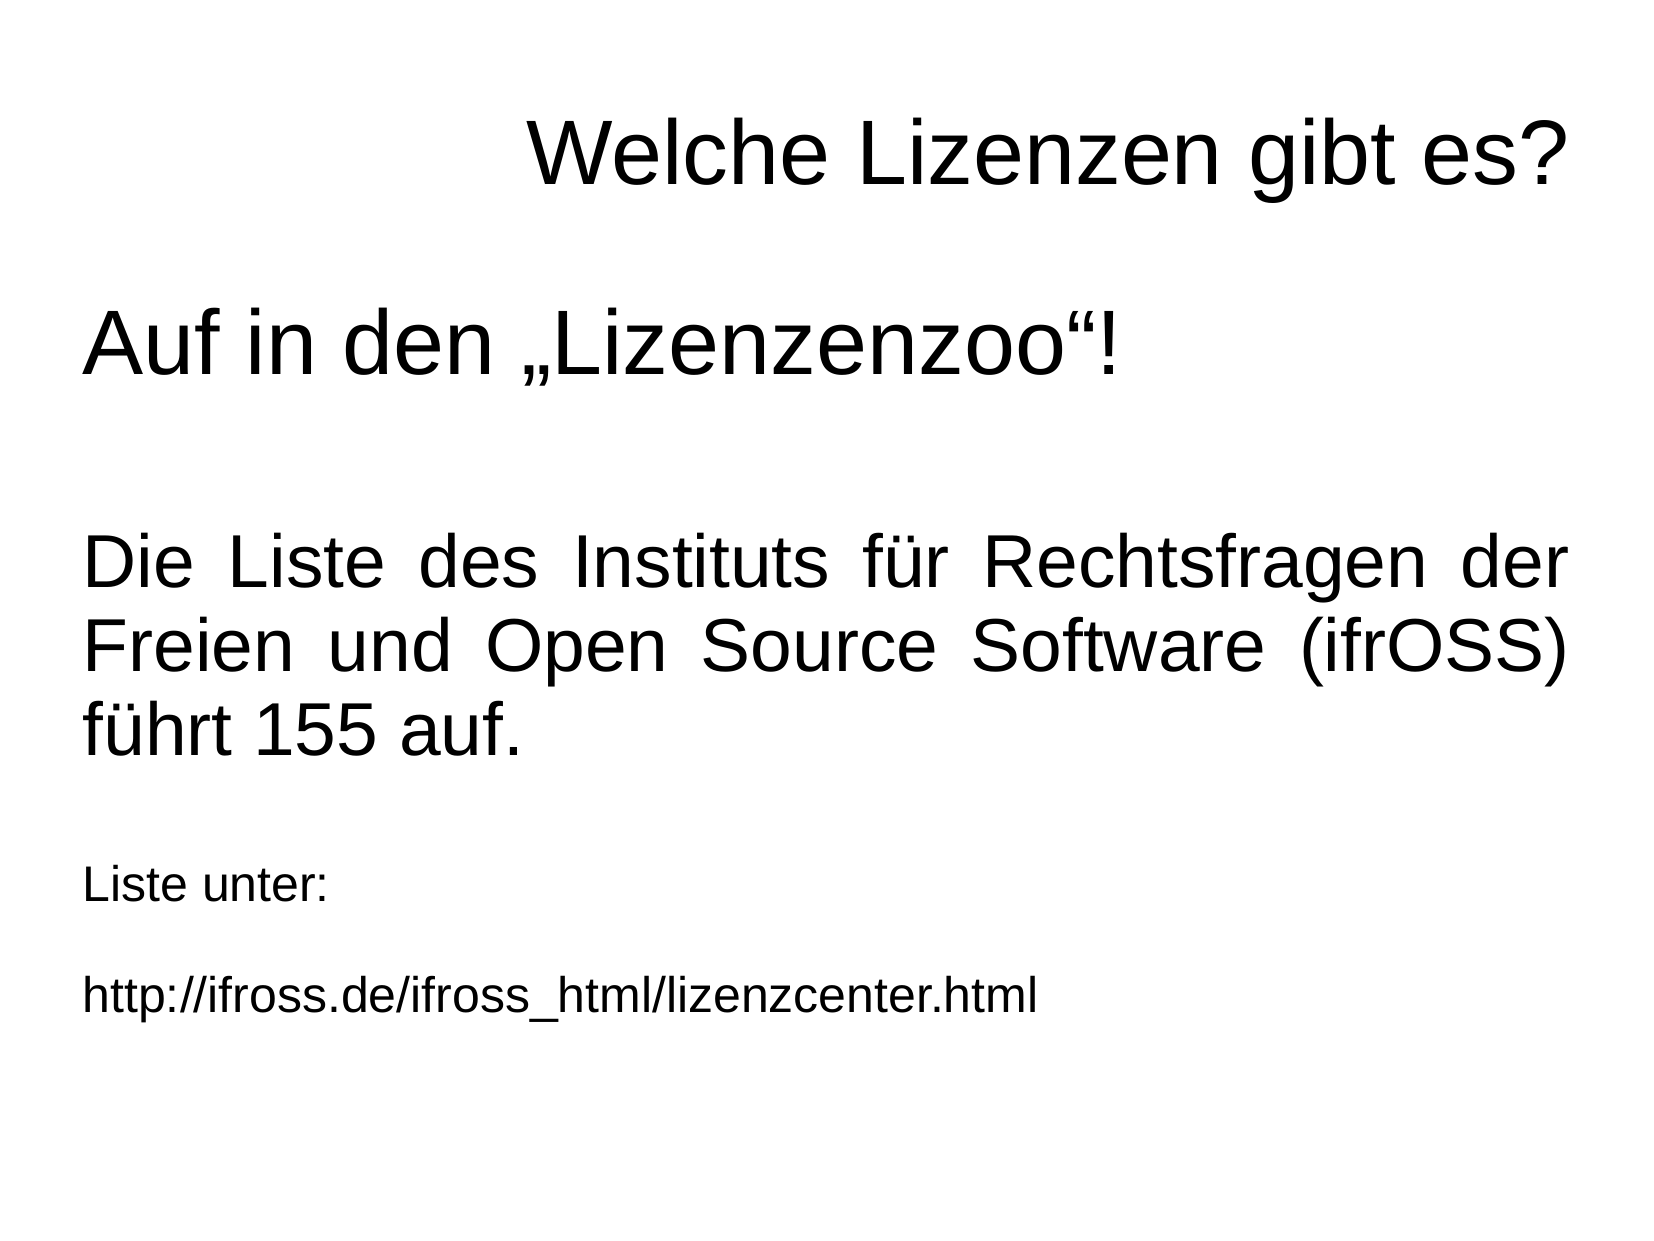

# Welche Lizenzen gibt es?
Auf in den „Lizenzenzoo“!
Die Liste des Instituts für Rechtsfragen der Freien und Open Source Software (ifrOSS) führt 155 auf.
Liste unter:
http://ifross.de/ifross_html/lizenzcenter.html